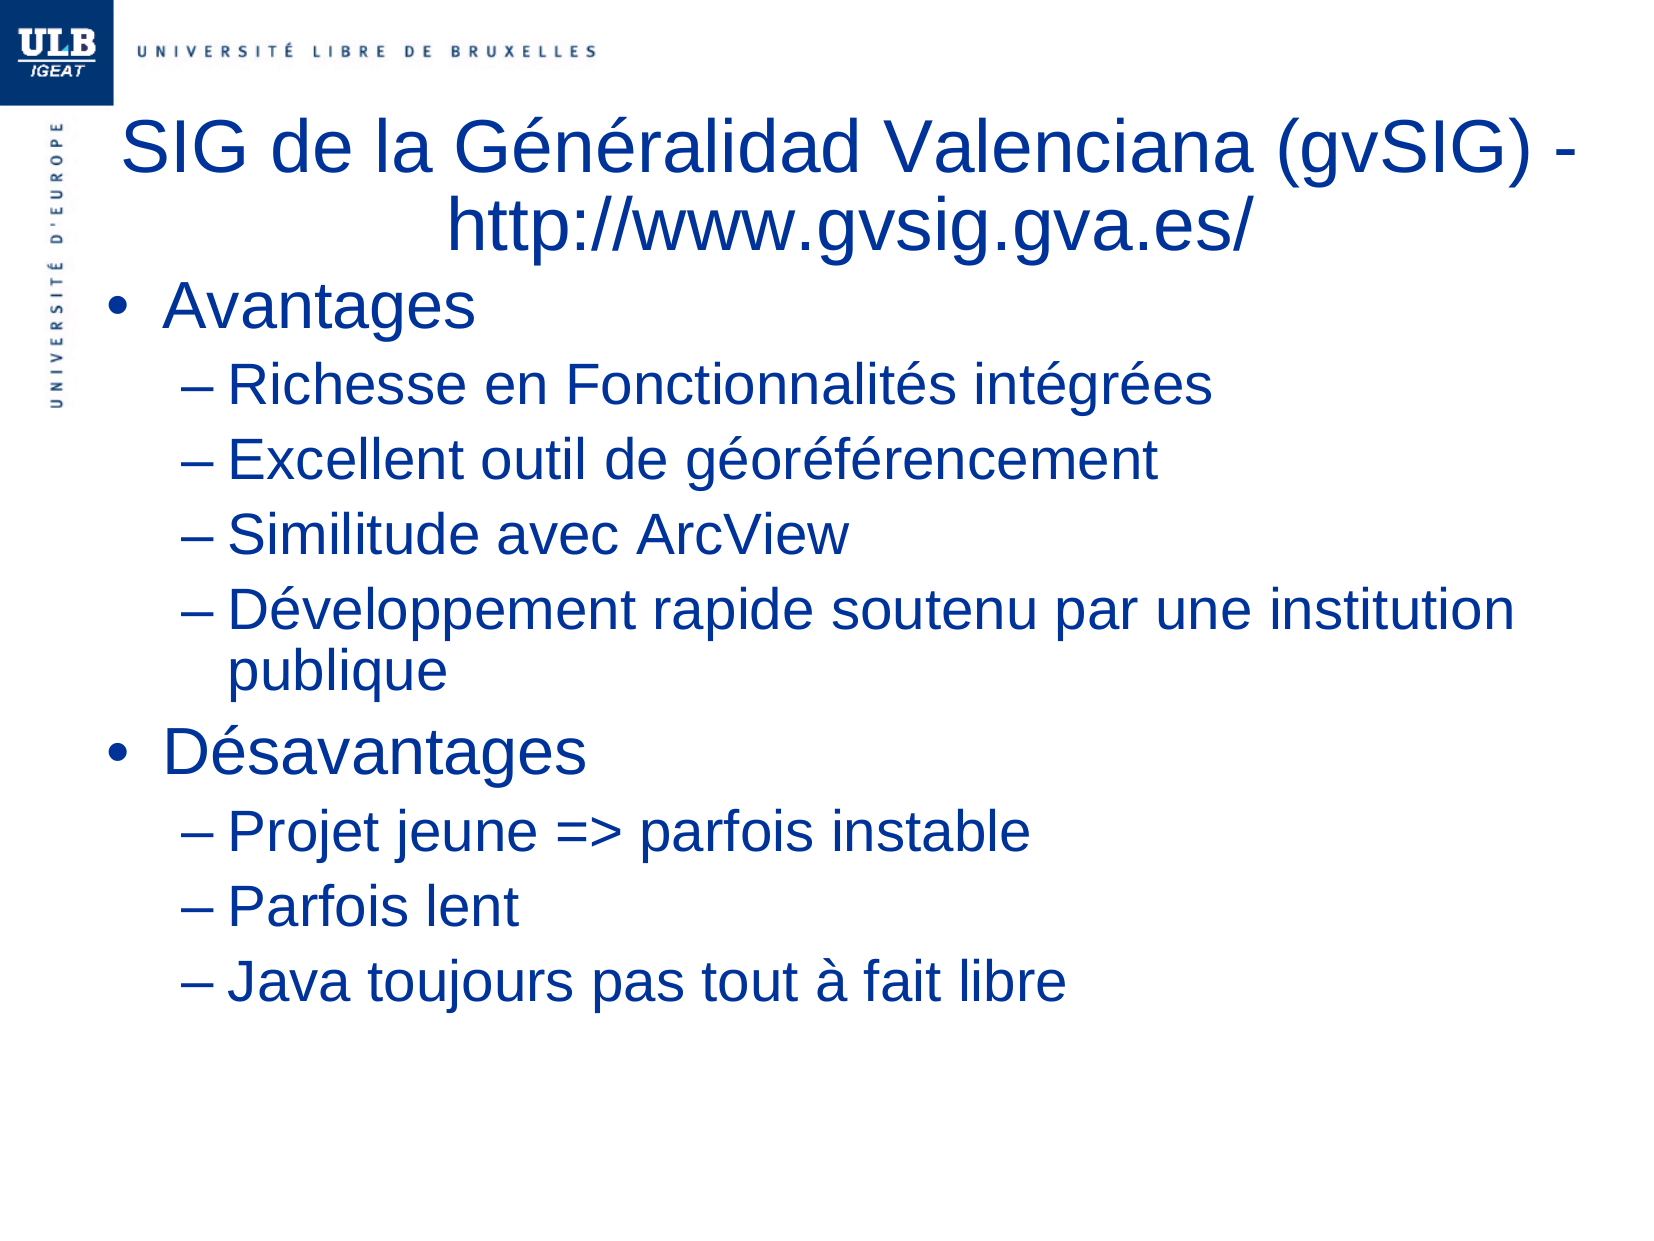

# SIG de la Généralidad Valenciana (gvSIG) - http://www.gvsig.gva.es/
Avantages
Richesse en Fonctionnalités intégrées
Excellent outil de géoréférencement
Similitude avec ArcView
Développement rapide soutenu par une institution publique
Désavantages
Projet jeune => parfois instable
Parfois lent
Java toujours pas tout à fait libre